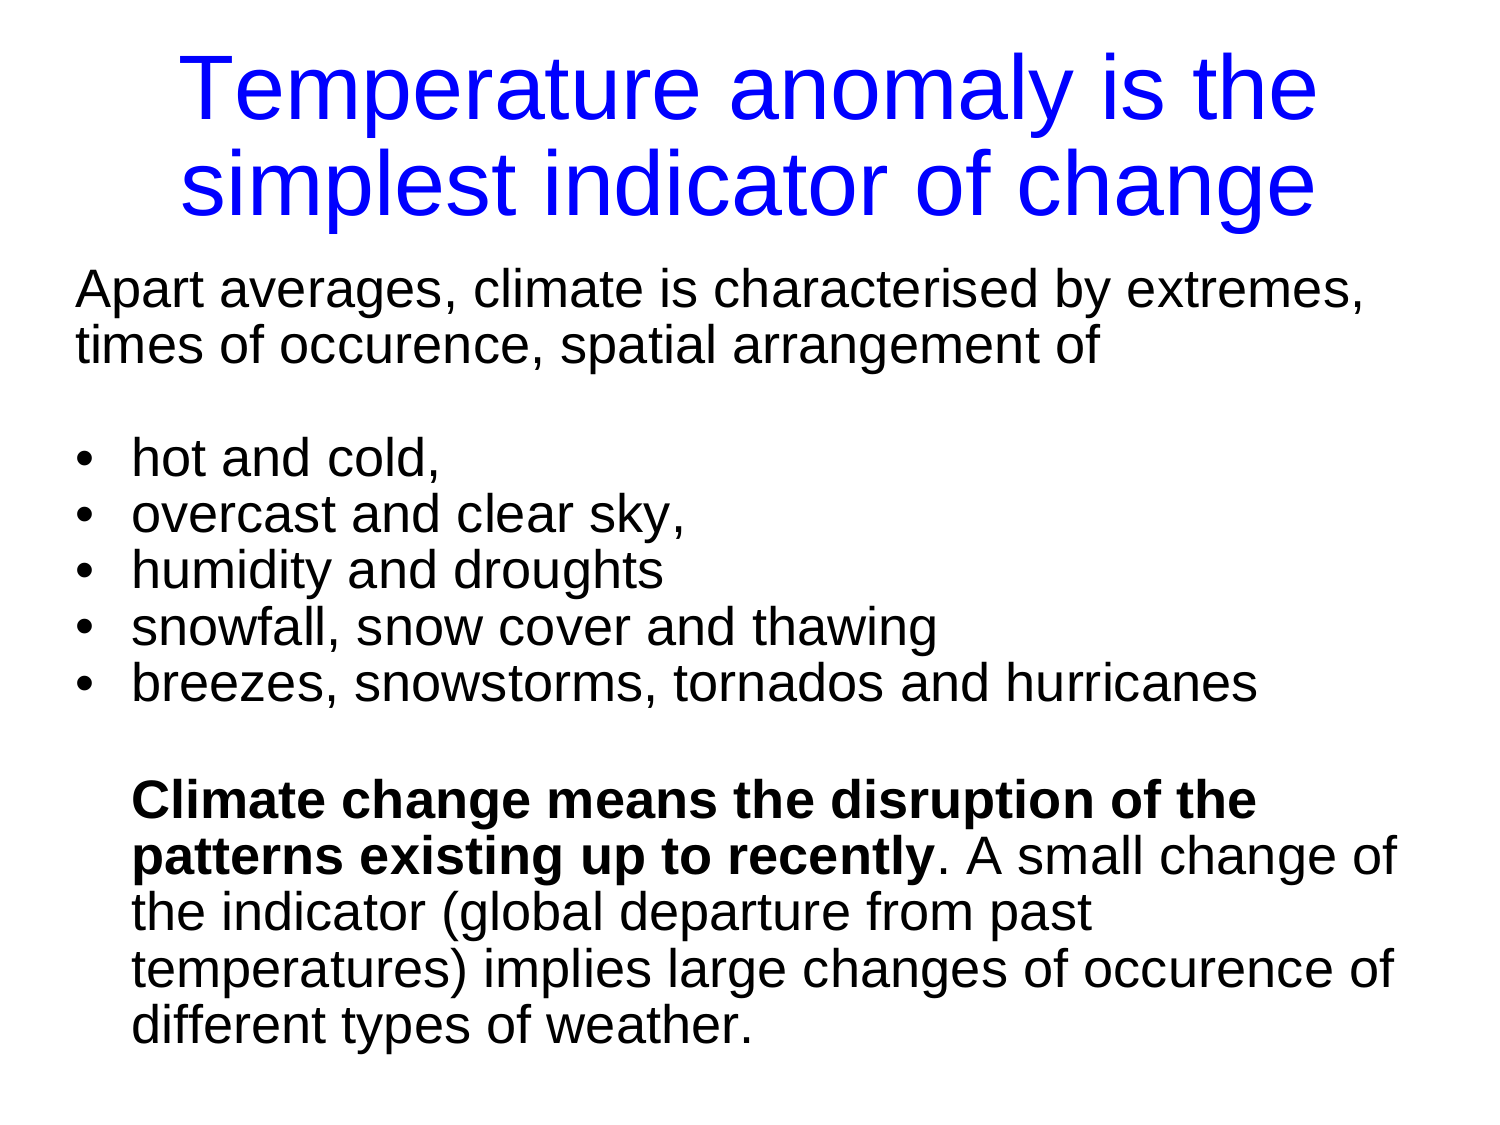

# Temperature anomaly is the simplest indicator of change
Apart averages, climate is characterised by extremes, times of occurence, spatial arrangement of
hot and cold,
overcast and clear sky,
humidity and droughts
snowfall, snow cover and thawing
breezes, snowstorms, tornados and hurricanes
Climate change means the disruption of the patterns existing up to recently. A small change of the indicator (global departure from past temperatures) implies large changes of occurence of different types of weather.